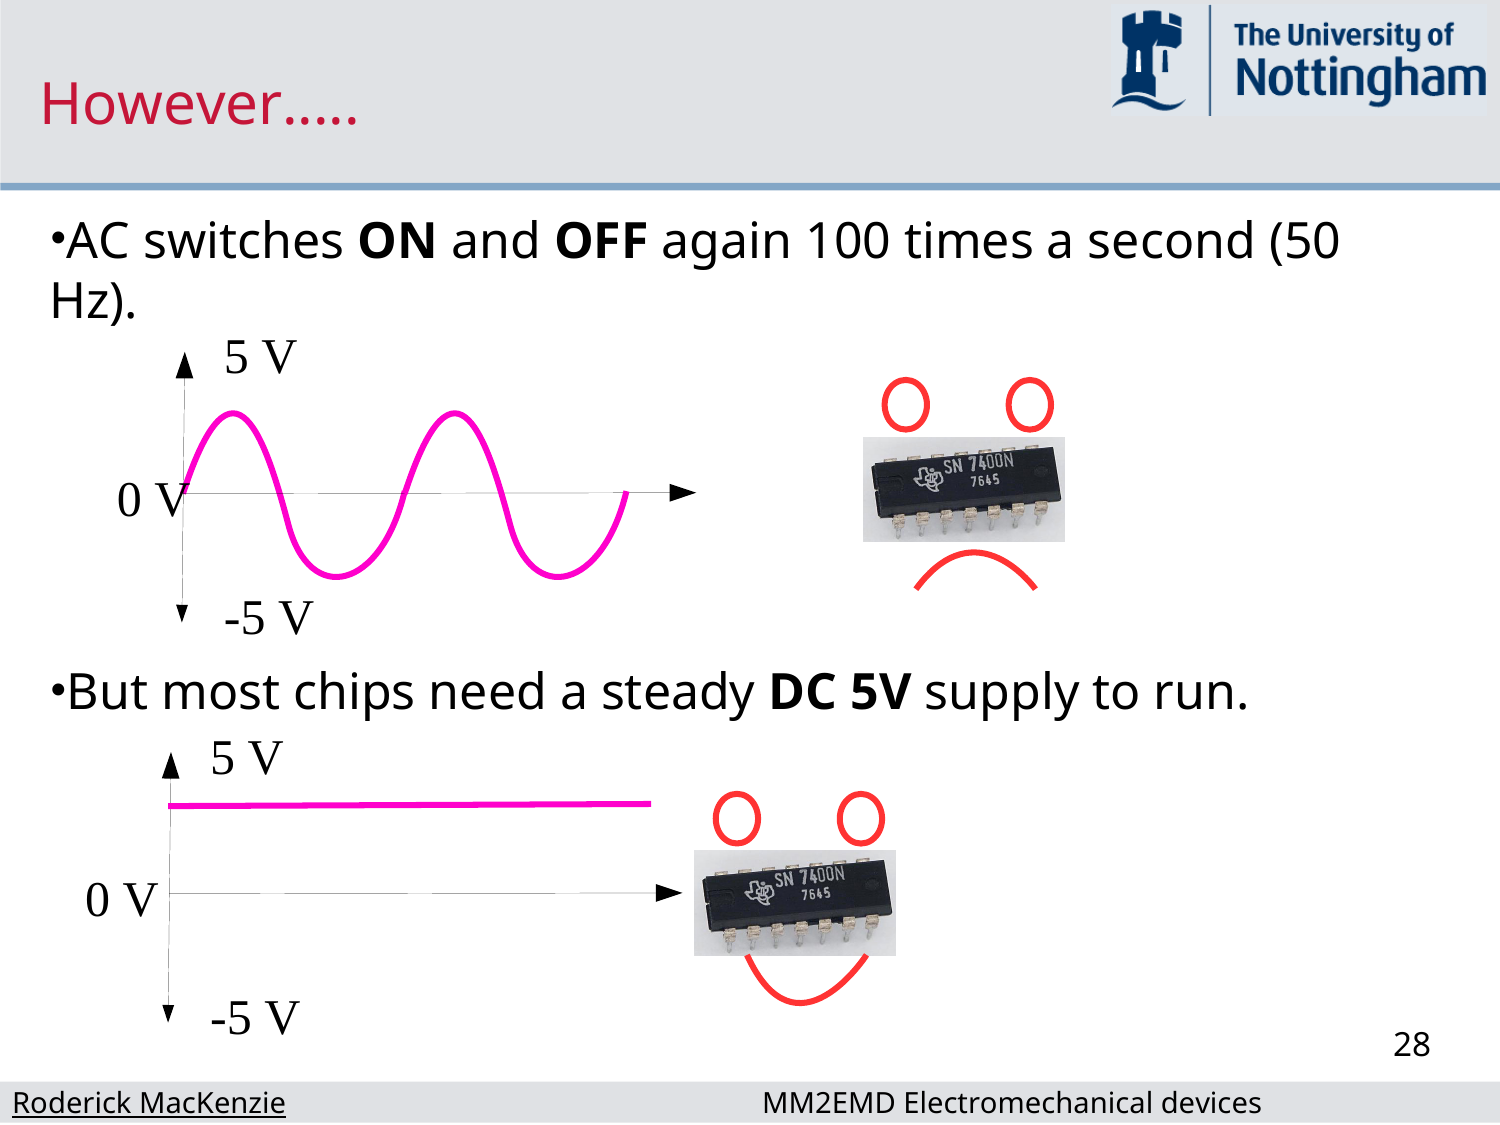

# However.....
AC switches ON and OFF again 100 times a second (50 Hz).
5 V
0 V
-5 V
But most chips need a steady DC 5V supply to run.
5 V
0 V
-5 V